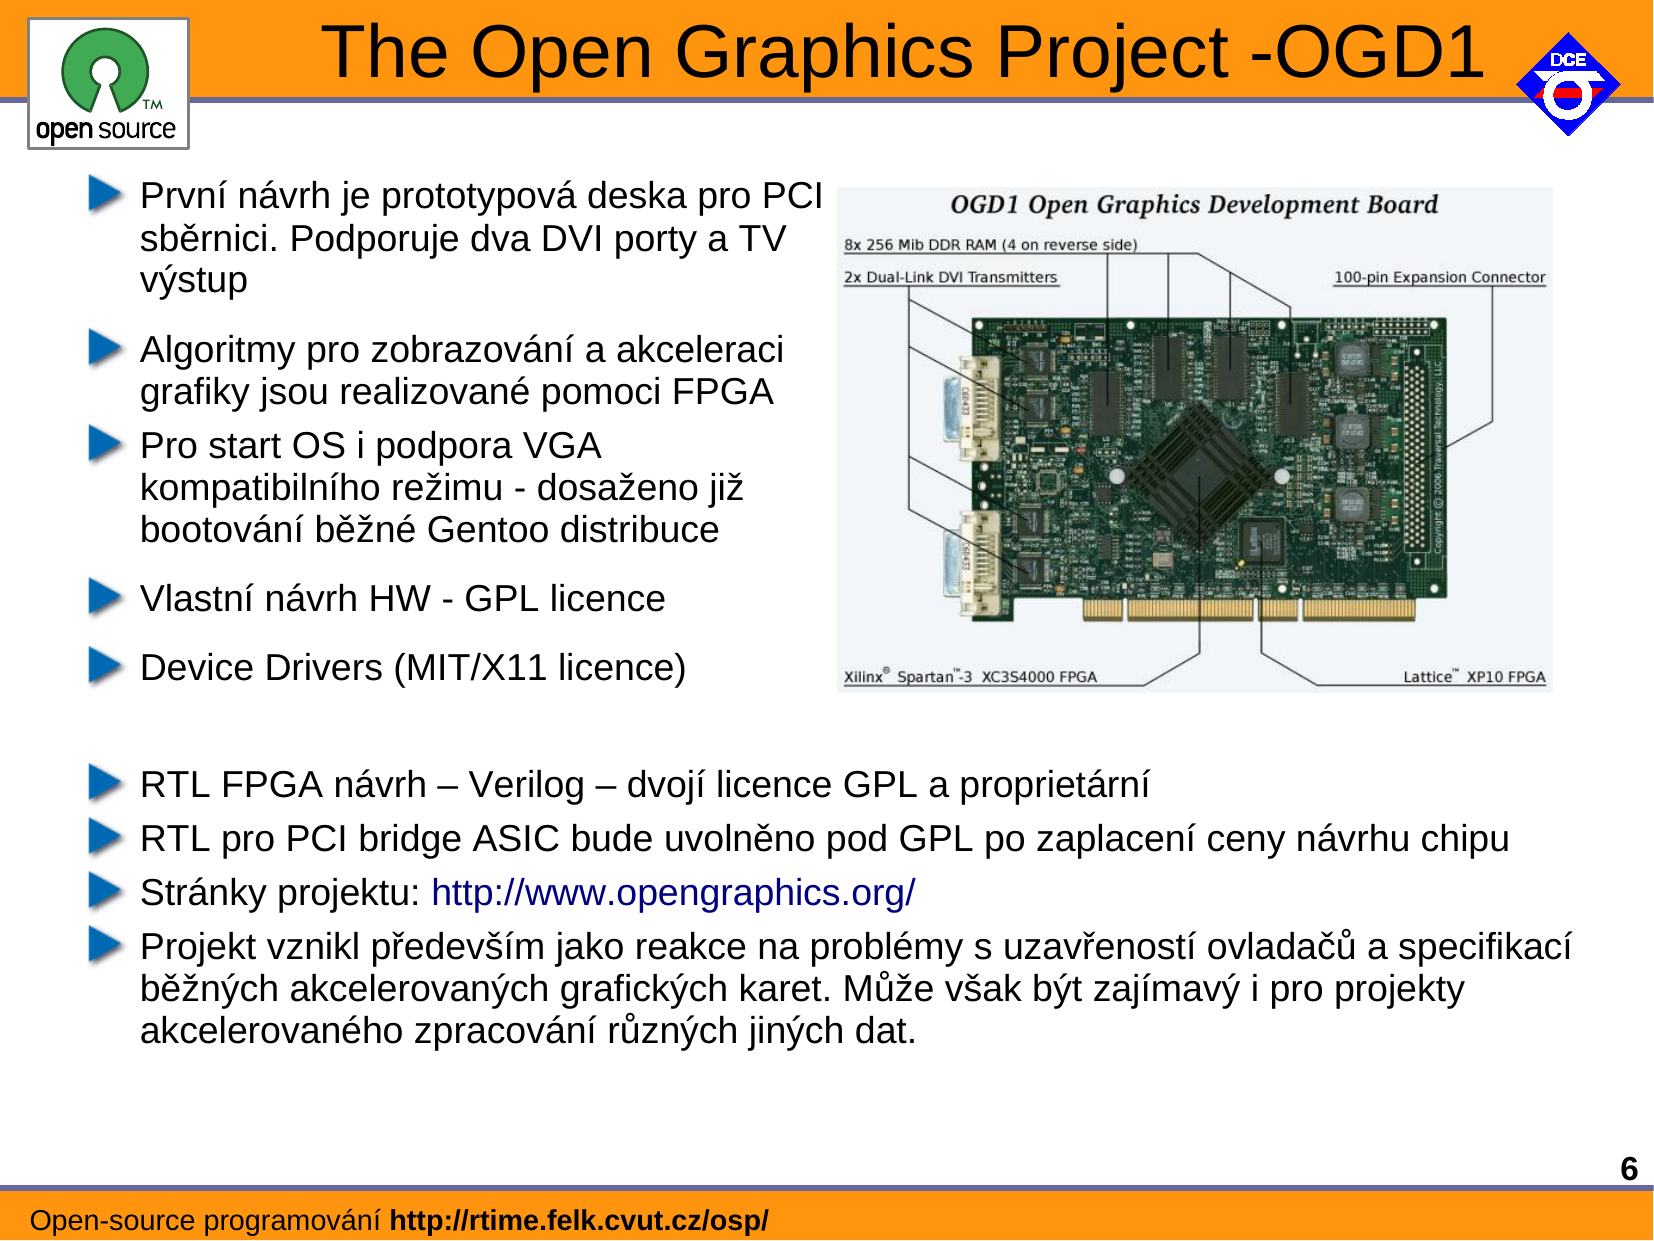

# The Open Graphics Project -OGD1
První návrh je prototypová deska pro PCI sběrnici. Podporuje dva DVI porty a TV výstup
Algoritmy pro zobrazování a akceleraci grafiky jsou realizované pomoci FPGA
Pro start OS i podpora VGA kompatibilního režimu - dosaženo již bootování běžné Gentoo distribuce
Vlastní návrh HW - GPL licence
Device Drivers (MIT/X11 licence)
RTL FPGA návrh – Verilog – dvojí licence GPL a proprietární
RTL pro PCI bridge ASIC bude uvolněno pod GPL po zaplacení ceny návrhu chipu
Stránky projektu: http://www.opengraphics.org/
Projekt vznikl především jako reakce na problémy s uzavřeností ovladačů a specifikací běžných akcelerovaných grafických karet. Může však být zajímavý i pro projekty akcelerovaného zpracování různých jiných dat.